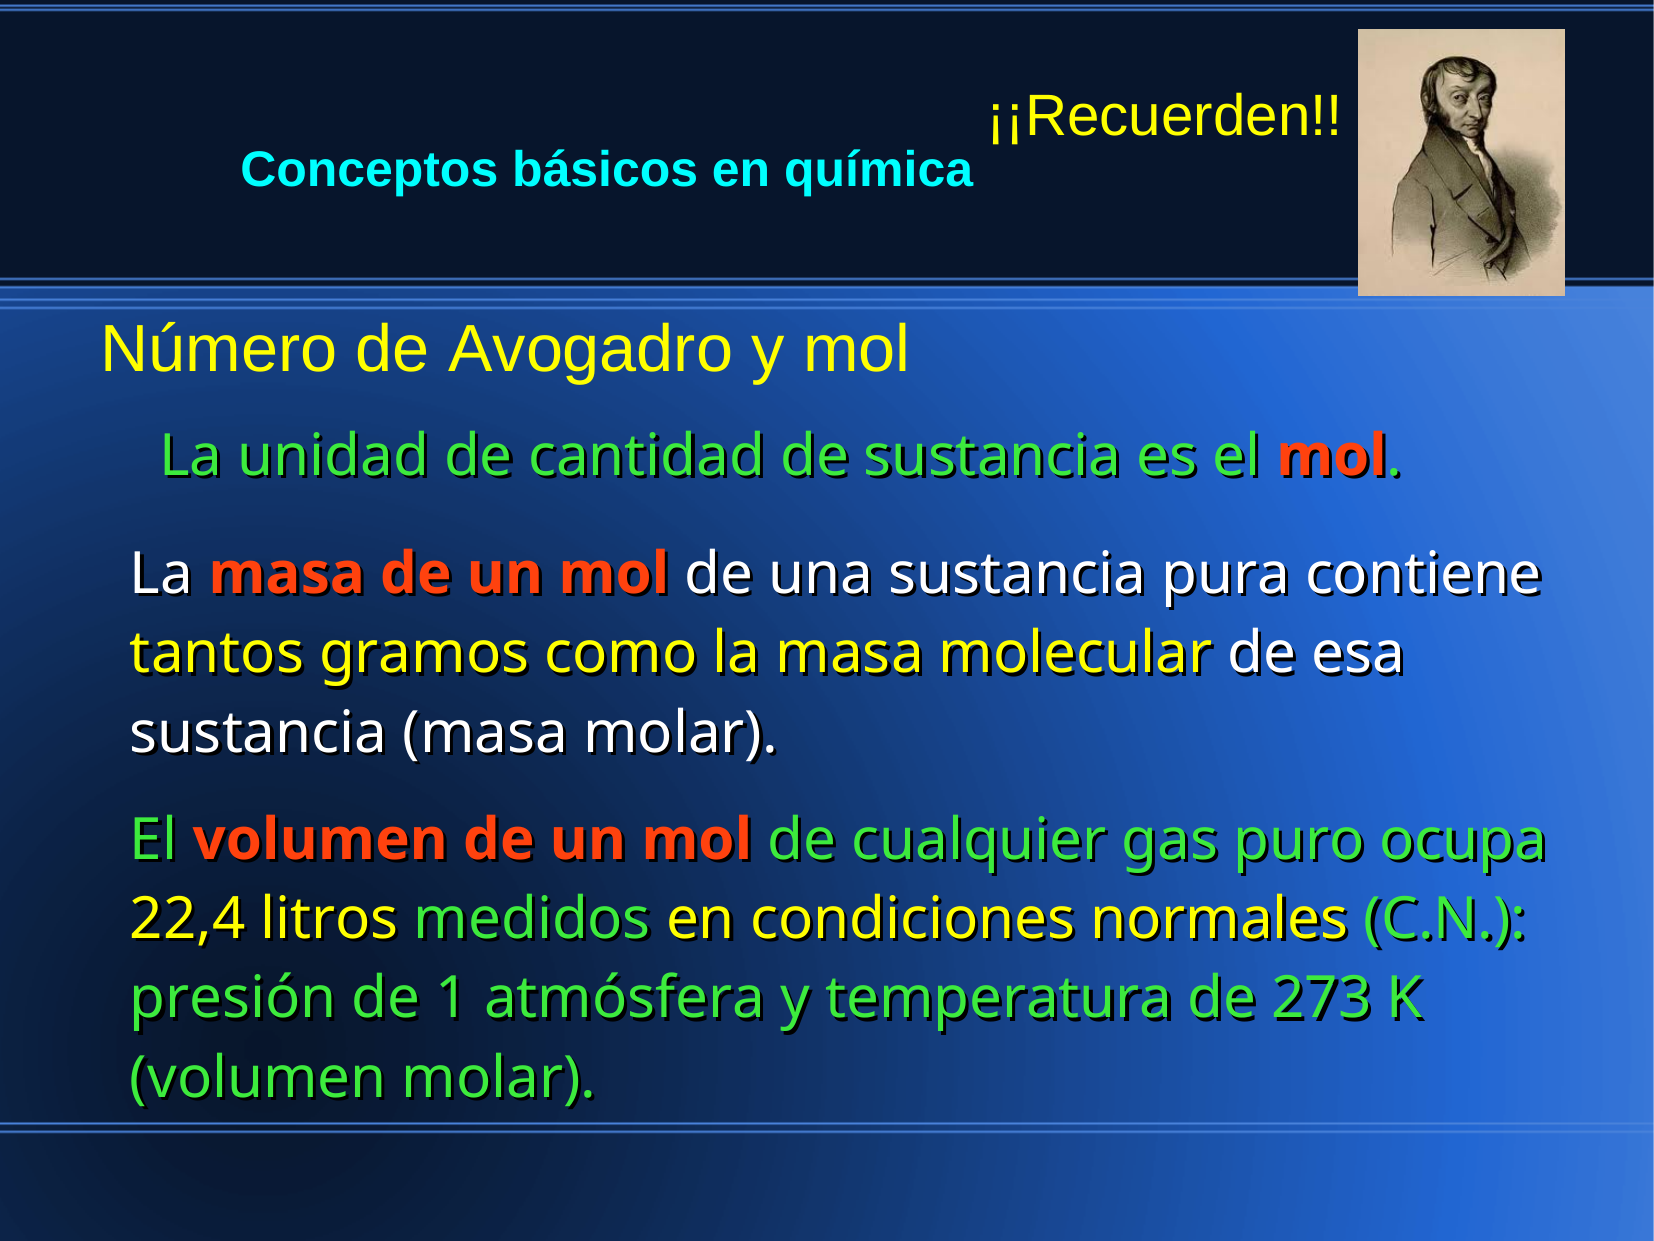

¡¡Recuerden!!
Conceptos básicos en química
# Número de Avogadro y mol
La unidad de cantidad de sustancia es el mol.
La masa de un mol de una sustancia pura contiene tantos gramos como la masa molecular de esa sustancia (masa molar).
El volumen de un mol de cualquier gas puro ocupa 22,4 litros medidos en condiciones normales (C.N.): presión de 1 atmósfera y temperatura de 273 K (volumen molar).